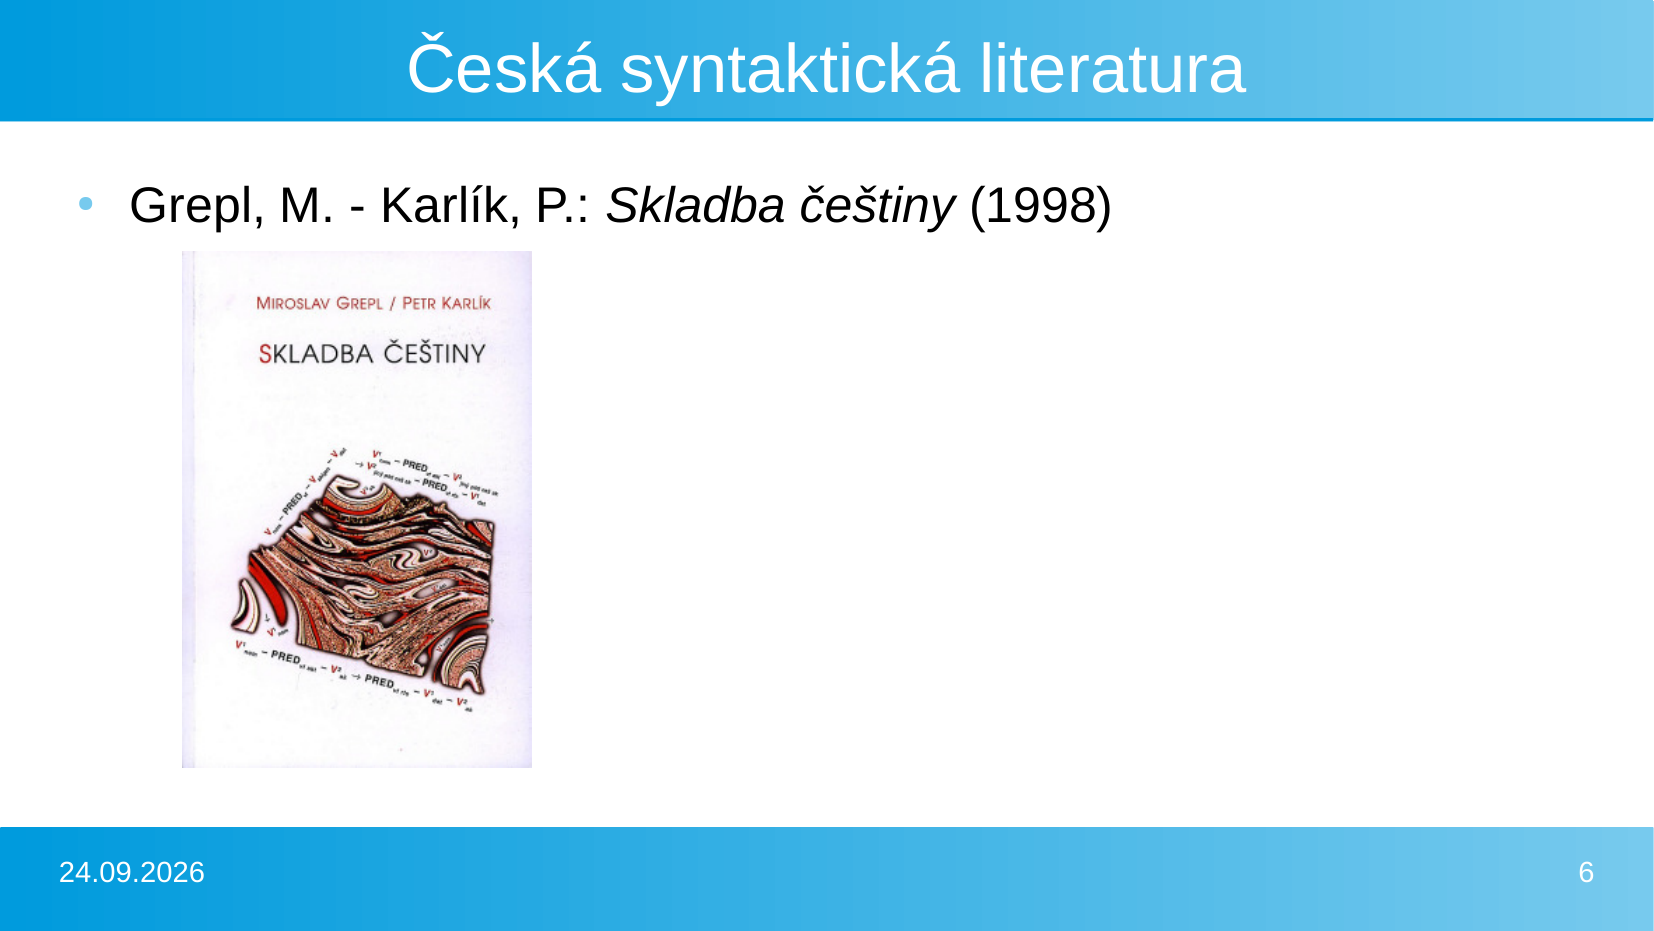

# Česká syntaktická literatura
Grepl, M. - Karlík, P.: Skladba češtiny (1998)
6